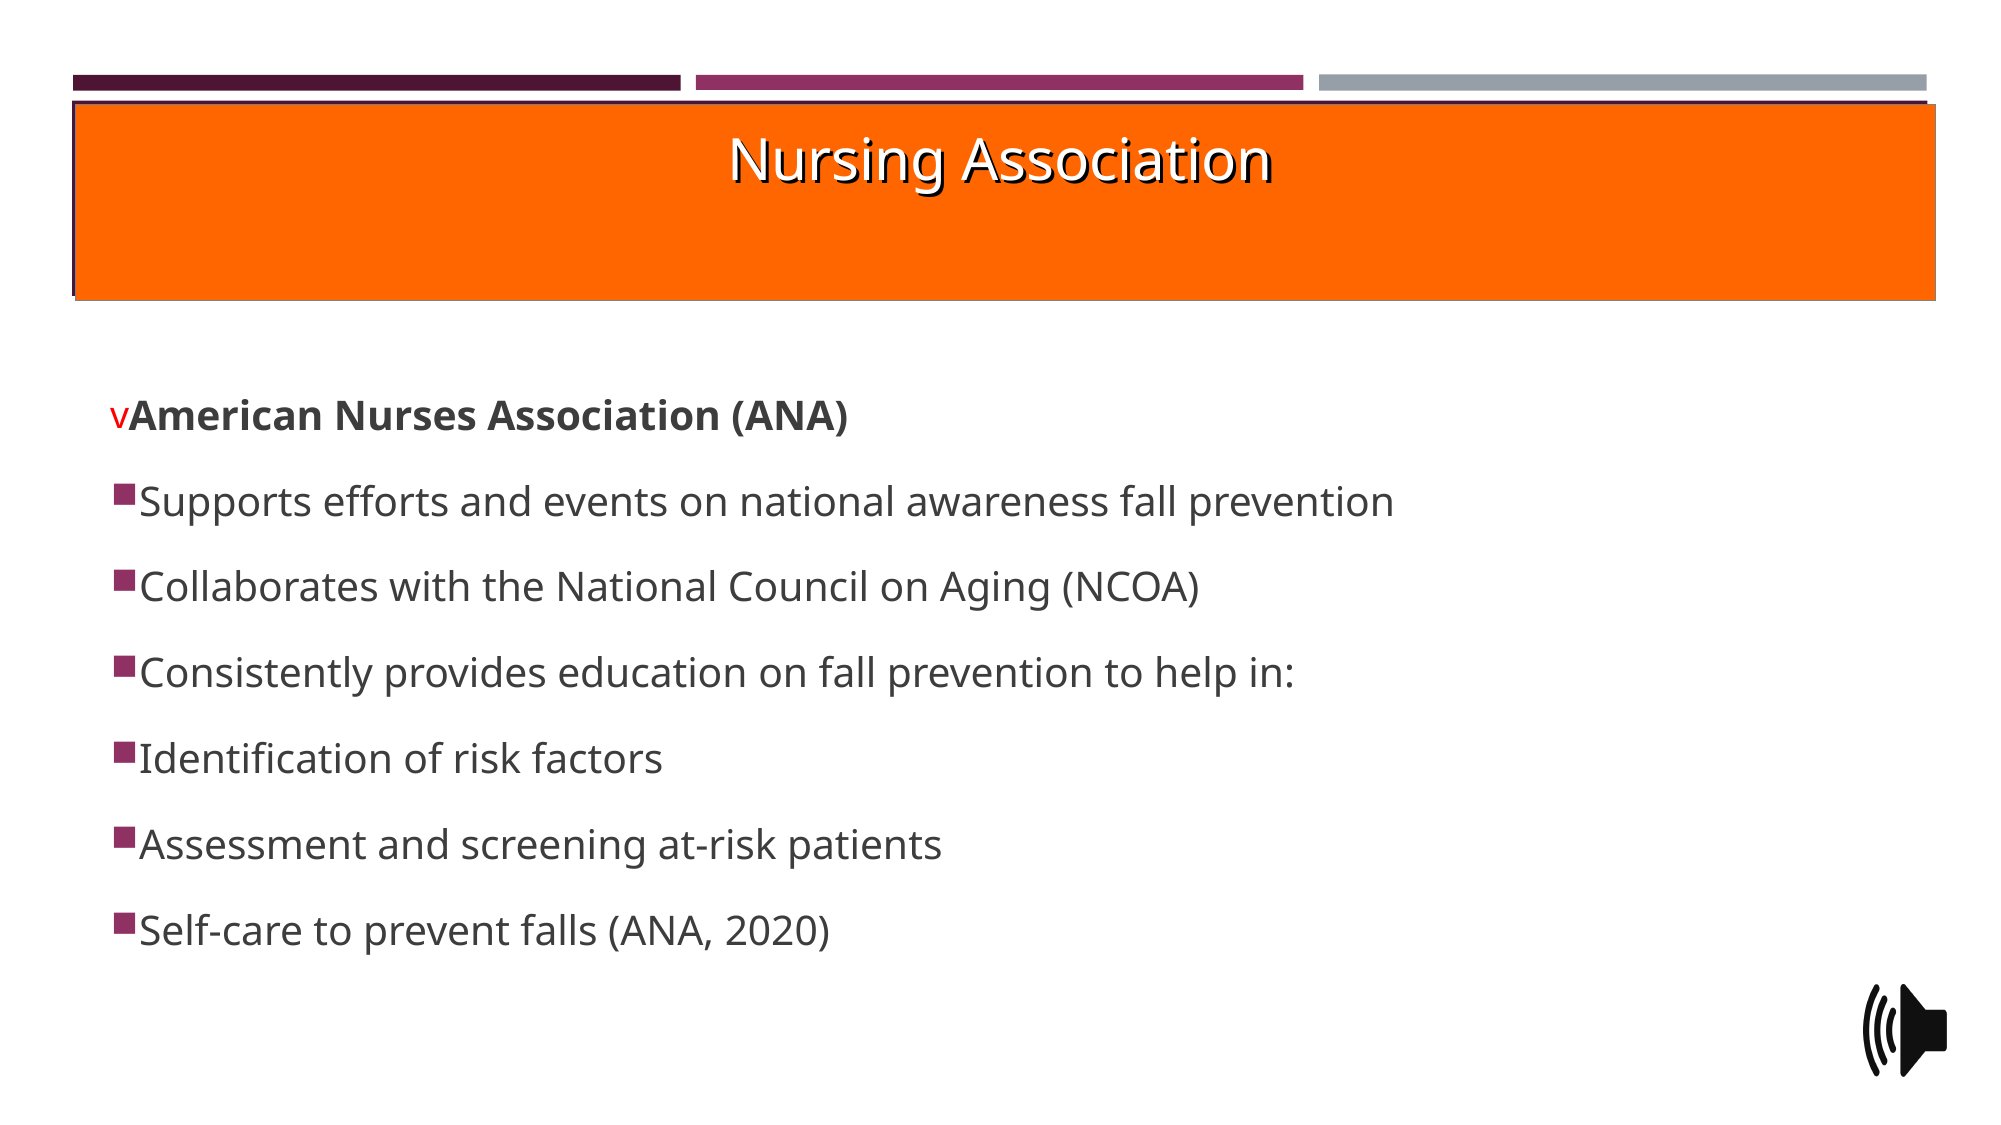

# Nursing Association
American Nurses Association (ANA)
Supports efforts and events on national awareness fall prevention
Collaborates with the National Council on Aging (NCOA)
Consistently provides education on fall prevention to help in:
Identification of risk factors
Assessment and screening at-risk patients
Self-care to prevent falls (ANA, 2020)